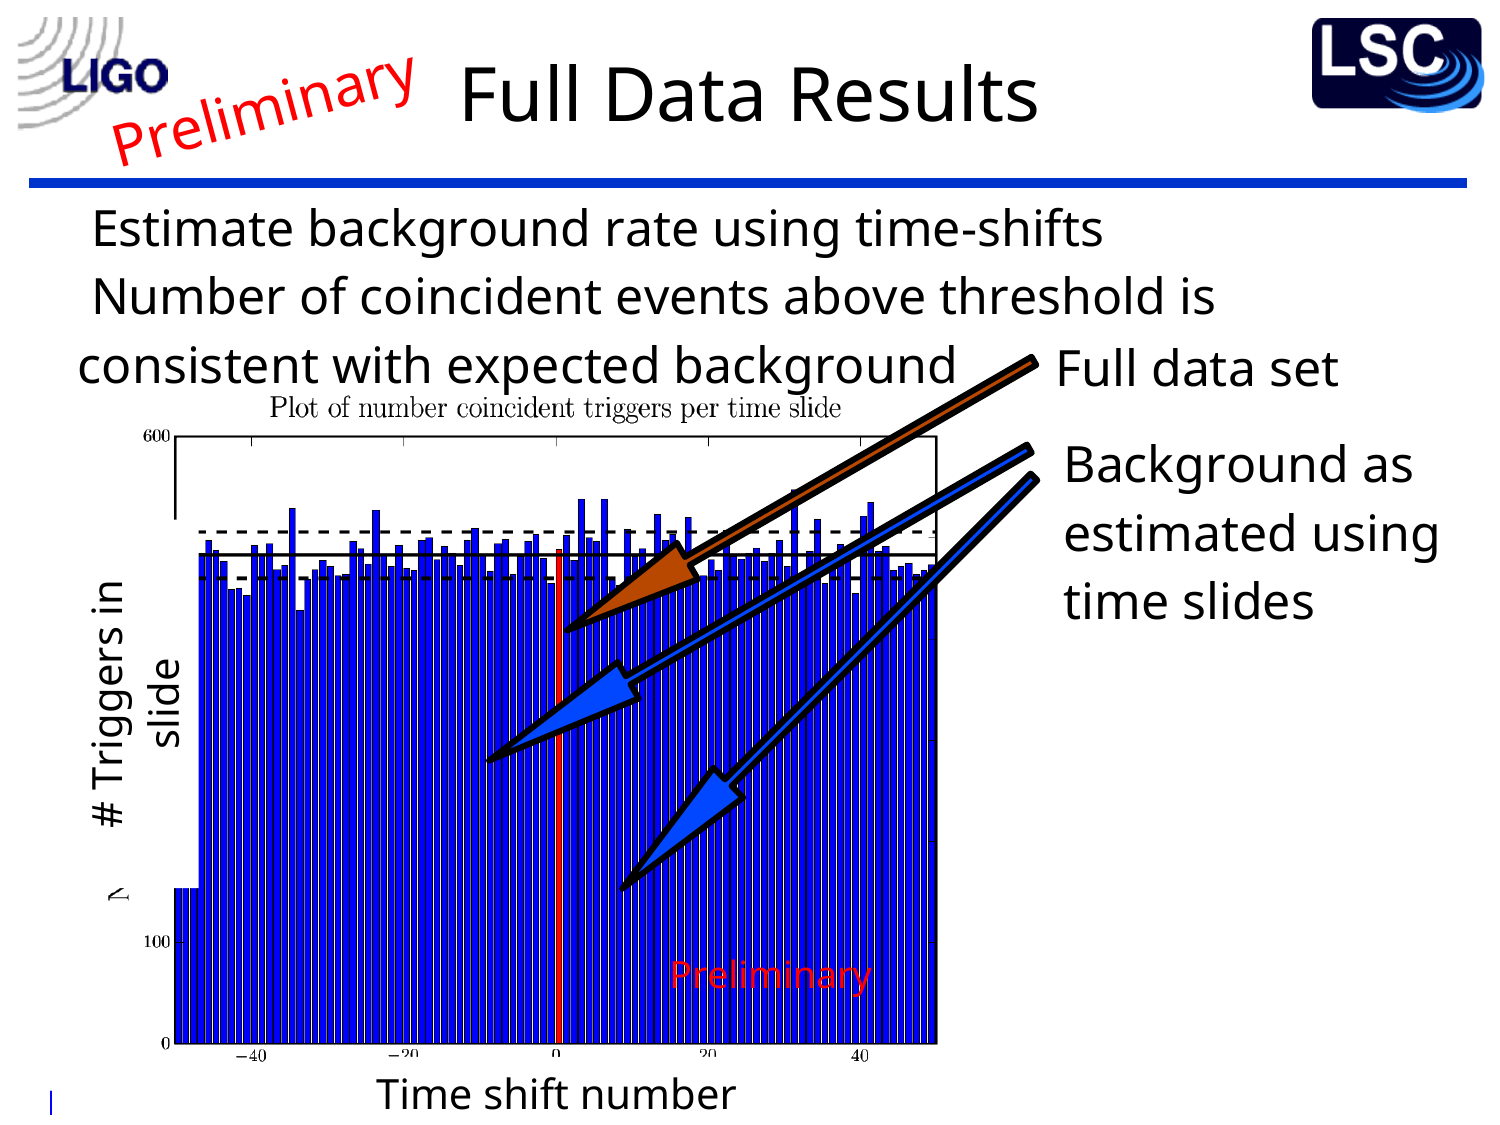

Preliminary
# Full Data Results
 Estimate background rate using time-shifts
 Number of coincident events above threshold is consistent with expected background
Full data set
Background as estimated using time slides
# Triggers in slide
Preliminary
 Time shift number
Amaldi 2007